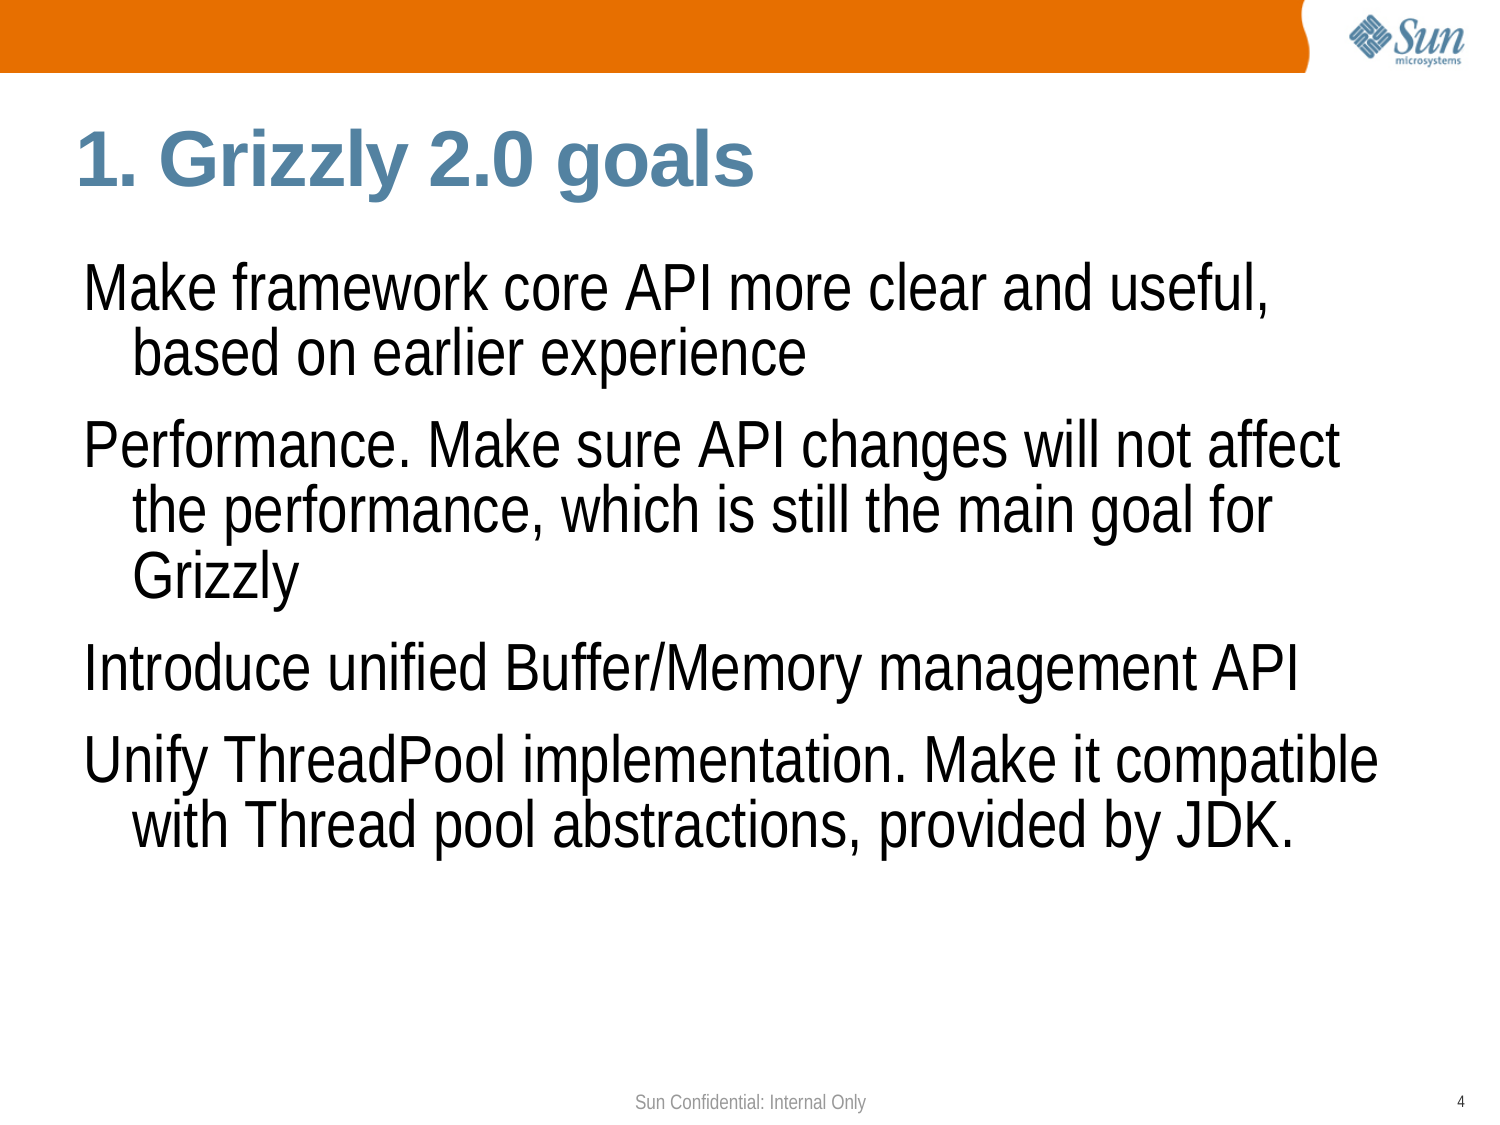

# 1. Grizzly 2.0 goals
Make framework core API more clear and useful, based on earlier experience
Performance. Make sure API changes will not affect the performance, which is still the main goal for Grizzly
Introduce unified Buffer/Memory management API
Unify ThreadPool implementation. Make it compatible with Thread pool abstractions, provided by JDK.